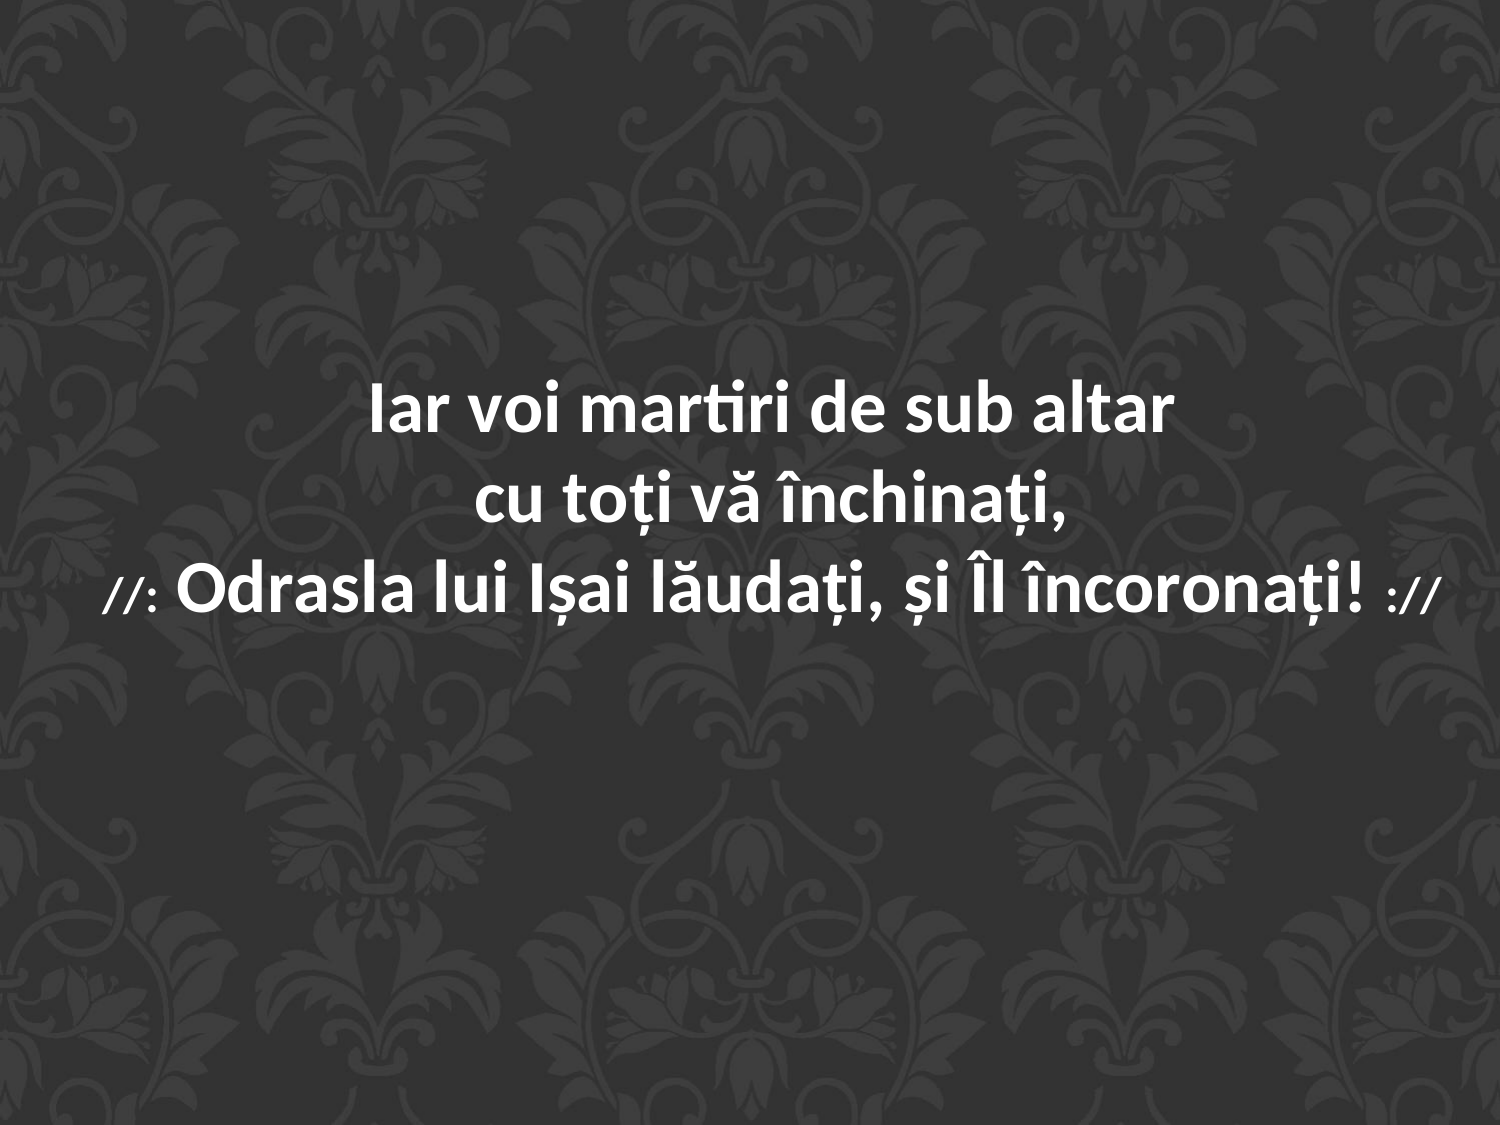

Iar voi martiri de sub altar
cu toţi vă închinaţi,
//: Odrasla lui Işai lăudaţi, şi Îl încoronaţi! ://